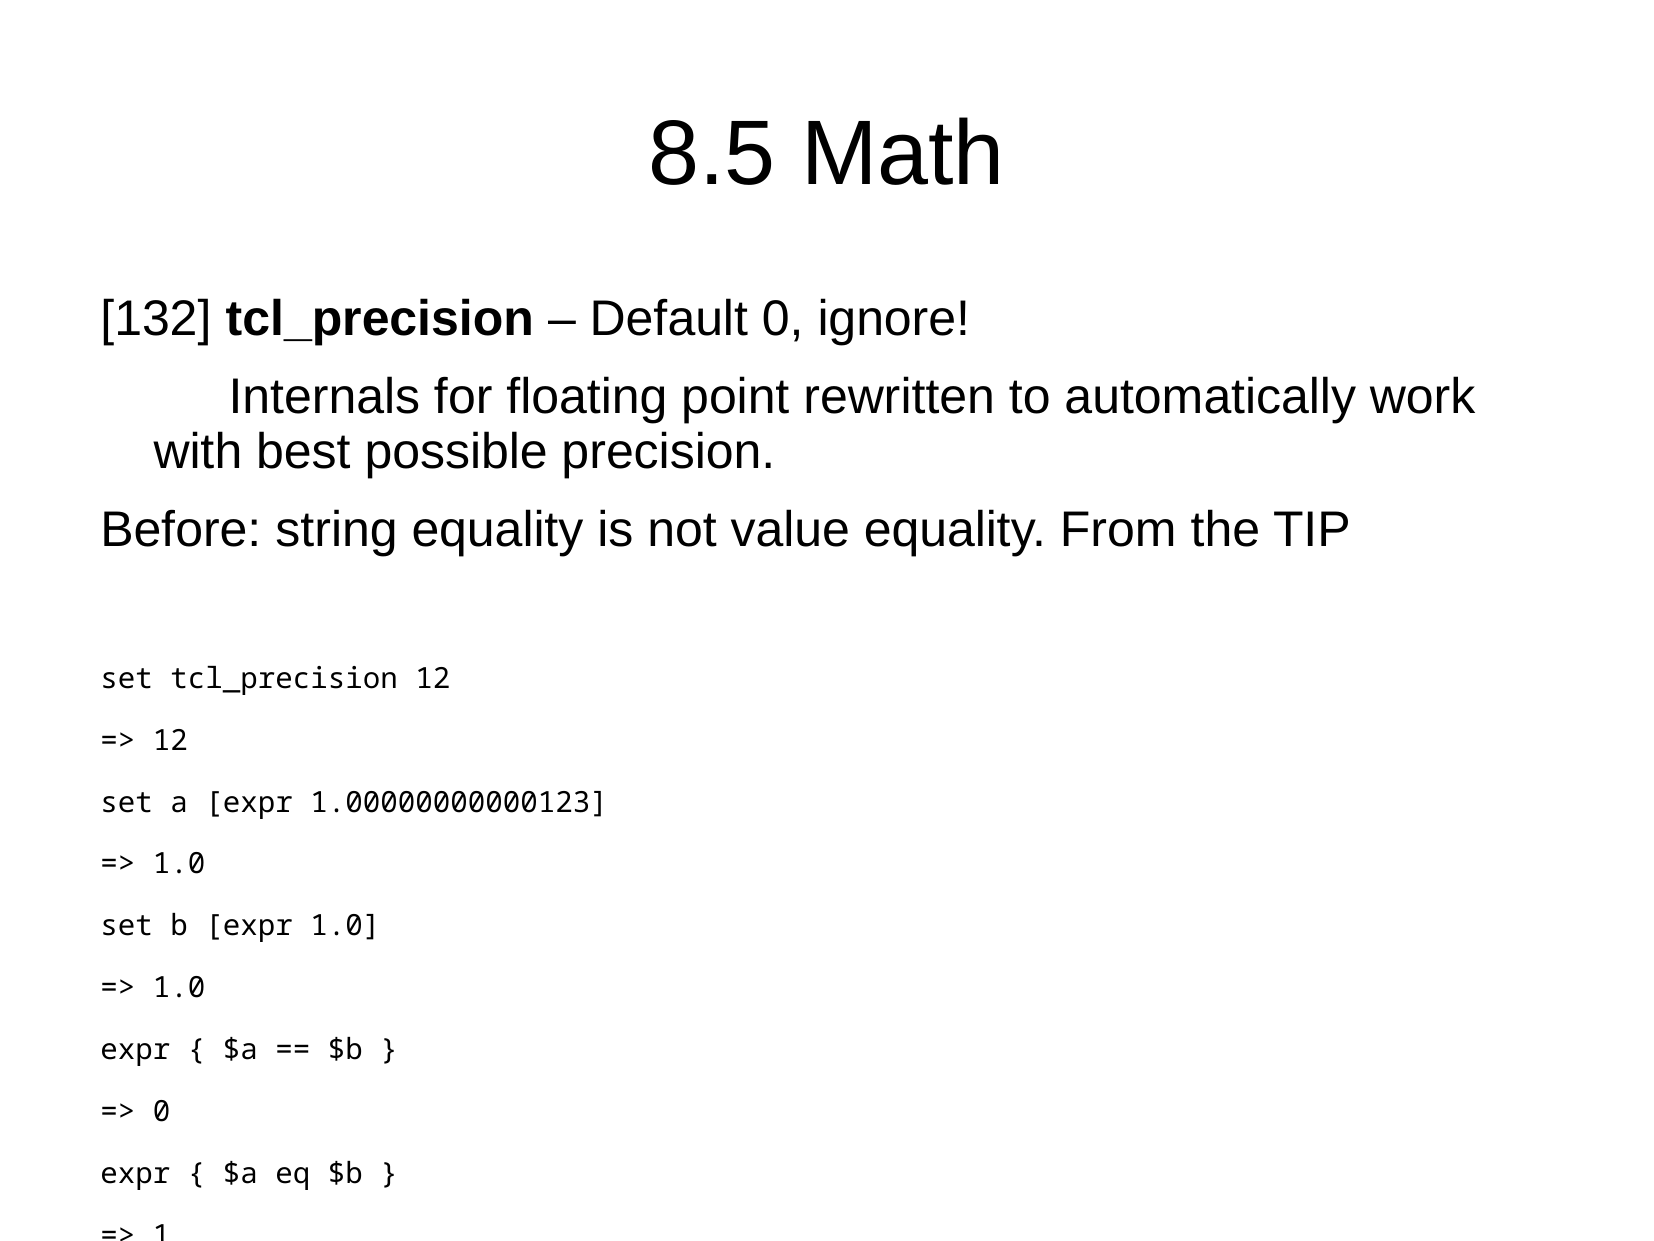

# 8.5 Math
[132] tcl_precision – Default 0, ignore!
	Internals for floating point rewritten to automatically work with best possible precision.
Before: string equality is not value equality. From the TIP
set tcl_precision 12
=> 12
set a [expr 1.00000000000123]
=> 1.0
set b [expr 1.0]
=> 1.0
expr { $a == $b }
=> 0
expr { $a eq $b }
=> 1